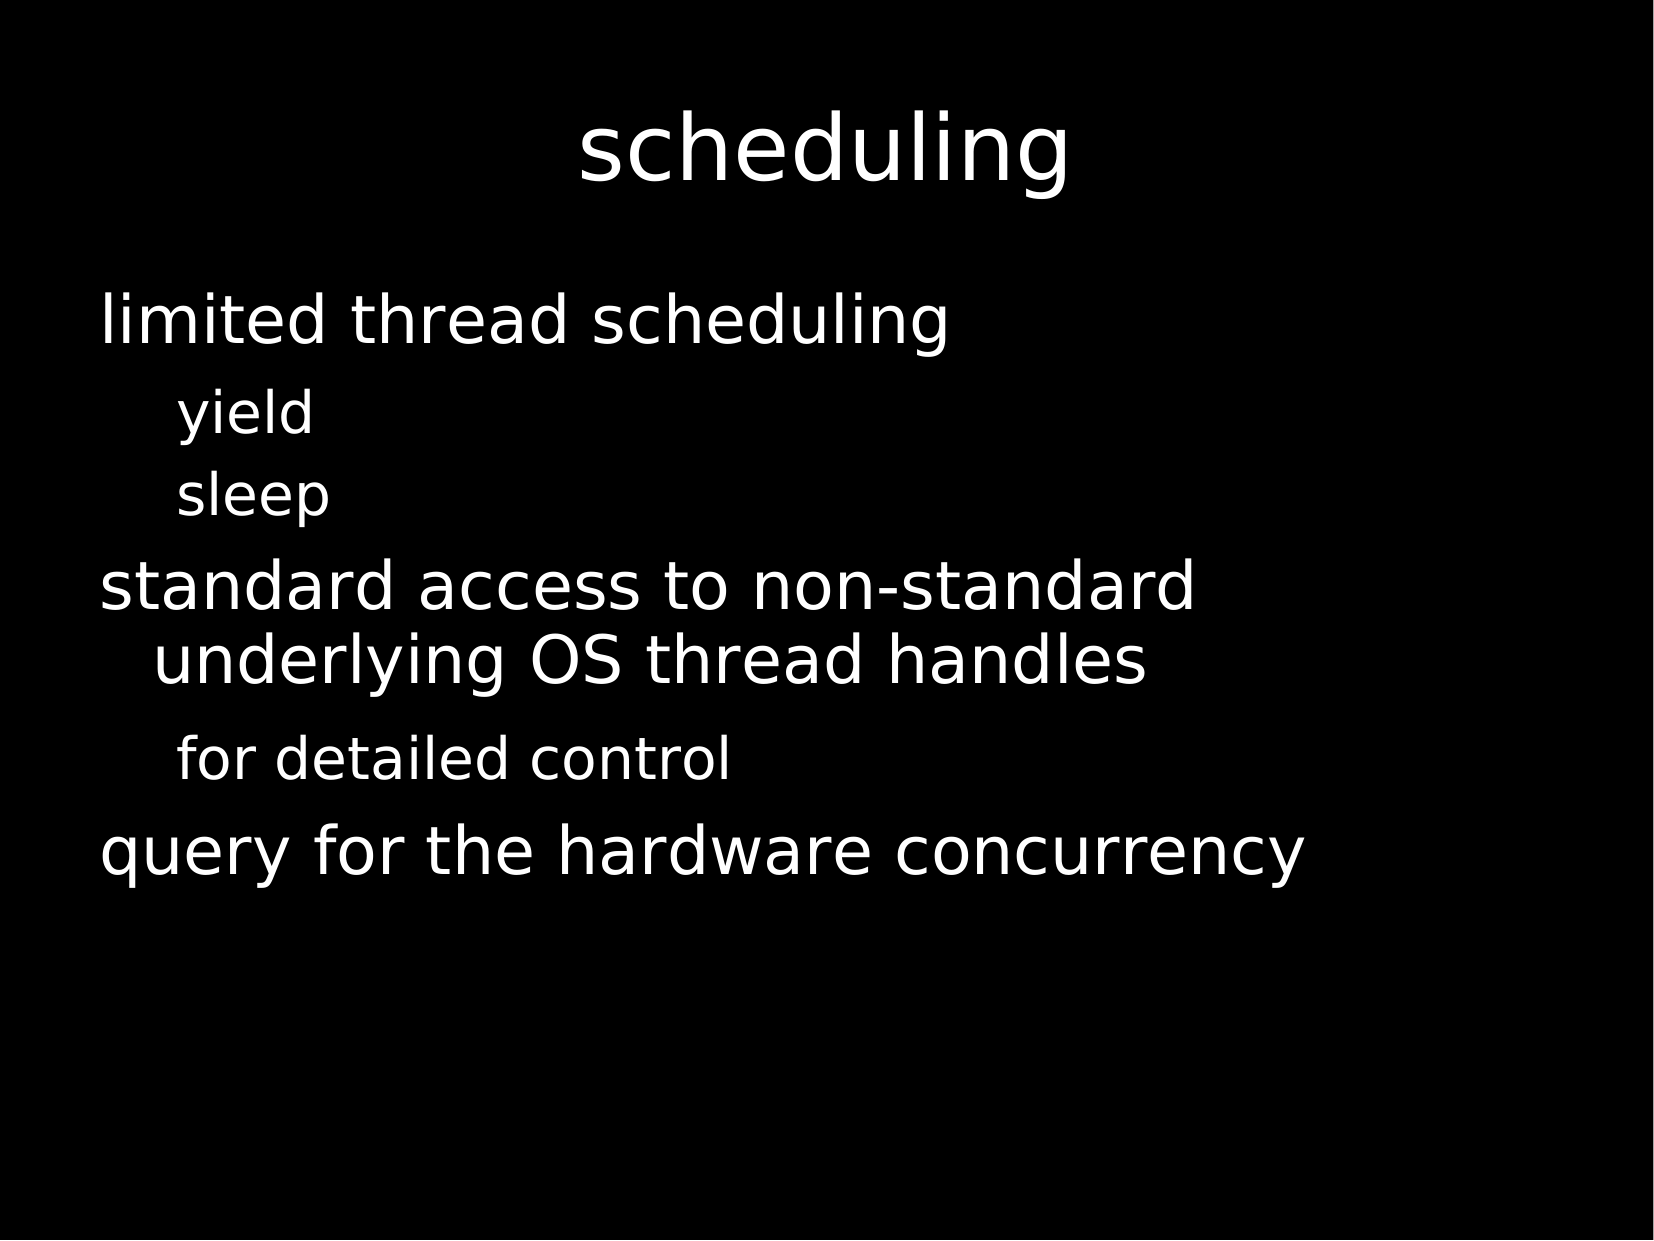

# scheduling
limited thread scheduling
yield
sleep
standard access to non-standard underlying OS thread handles
for detailed control
query for the hardware concurrency